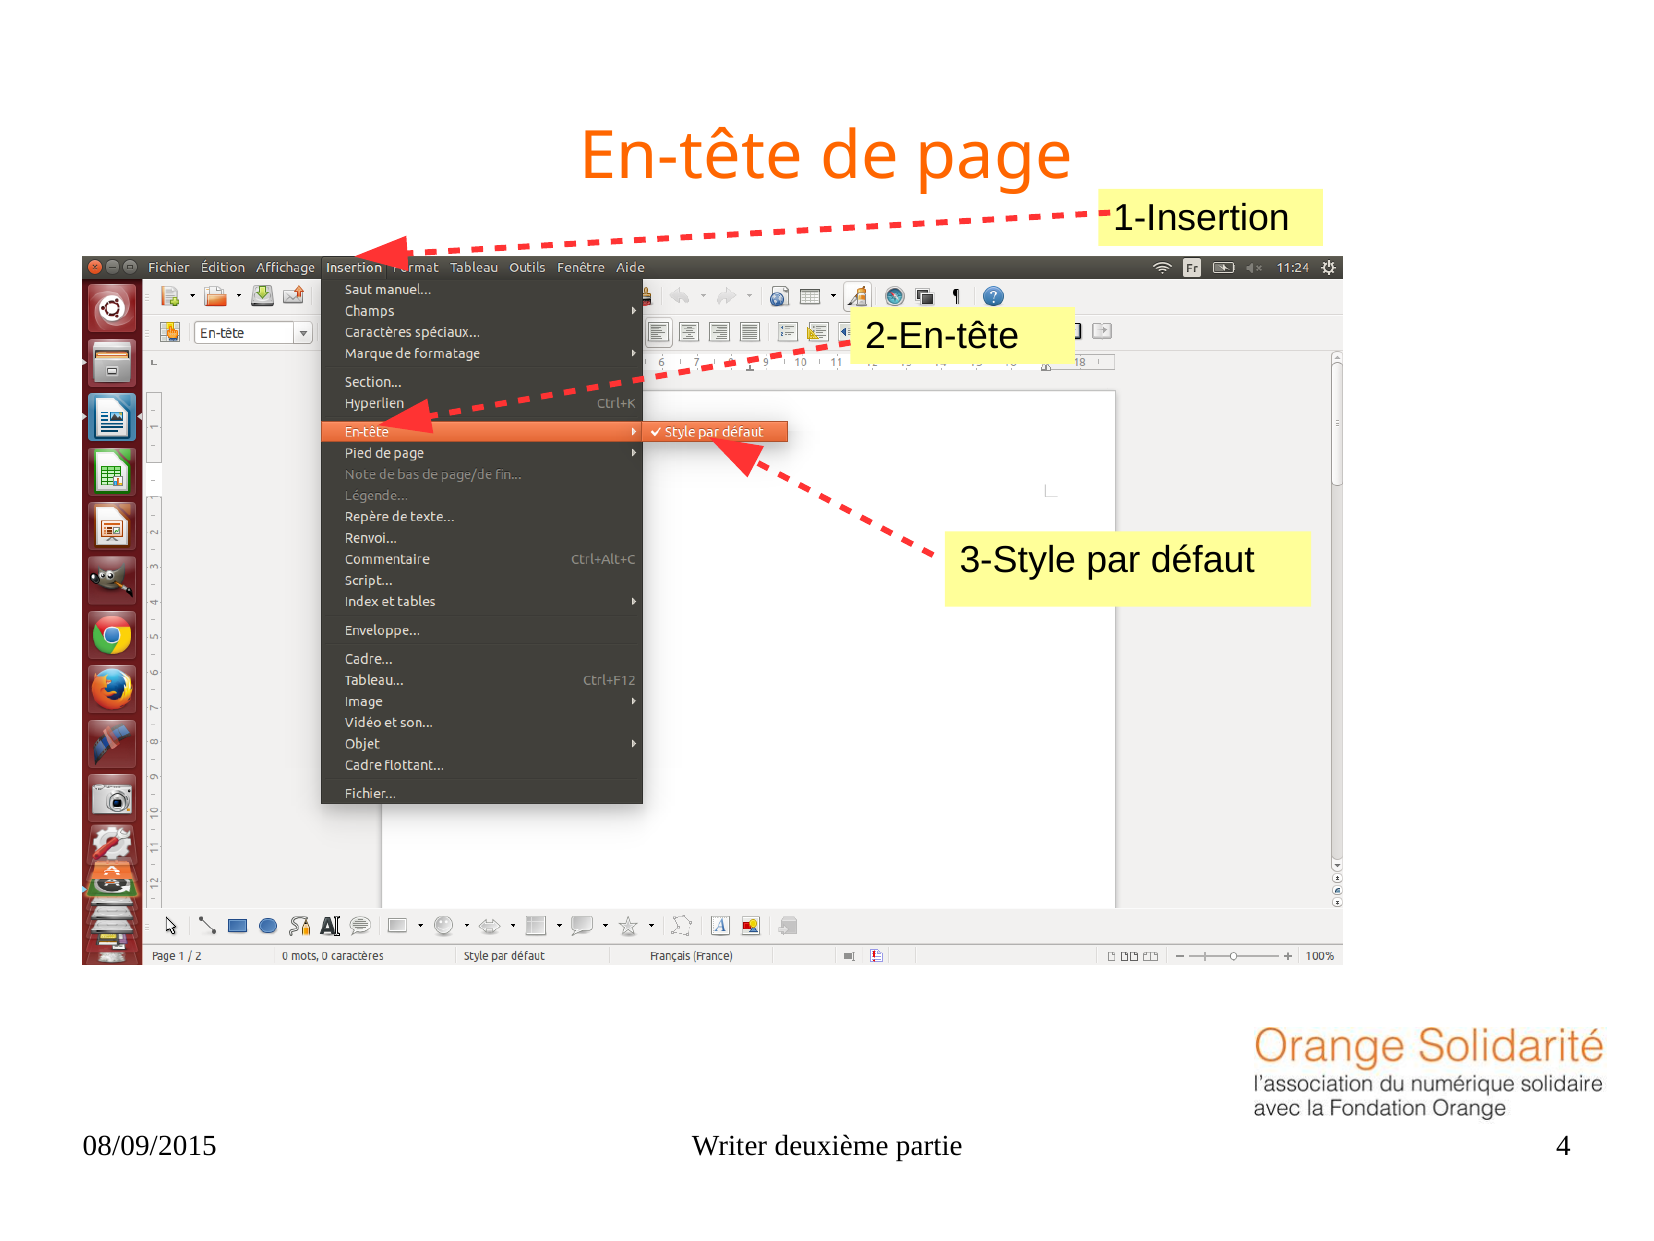

# En-tête de page
1-Insertion
2-En-tête
3-Style par défaut
08/09/2015
Writer deuxième partie
4